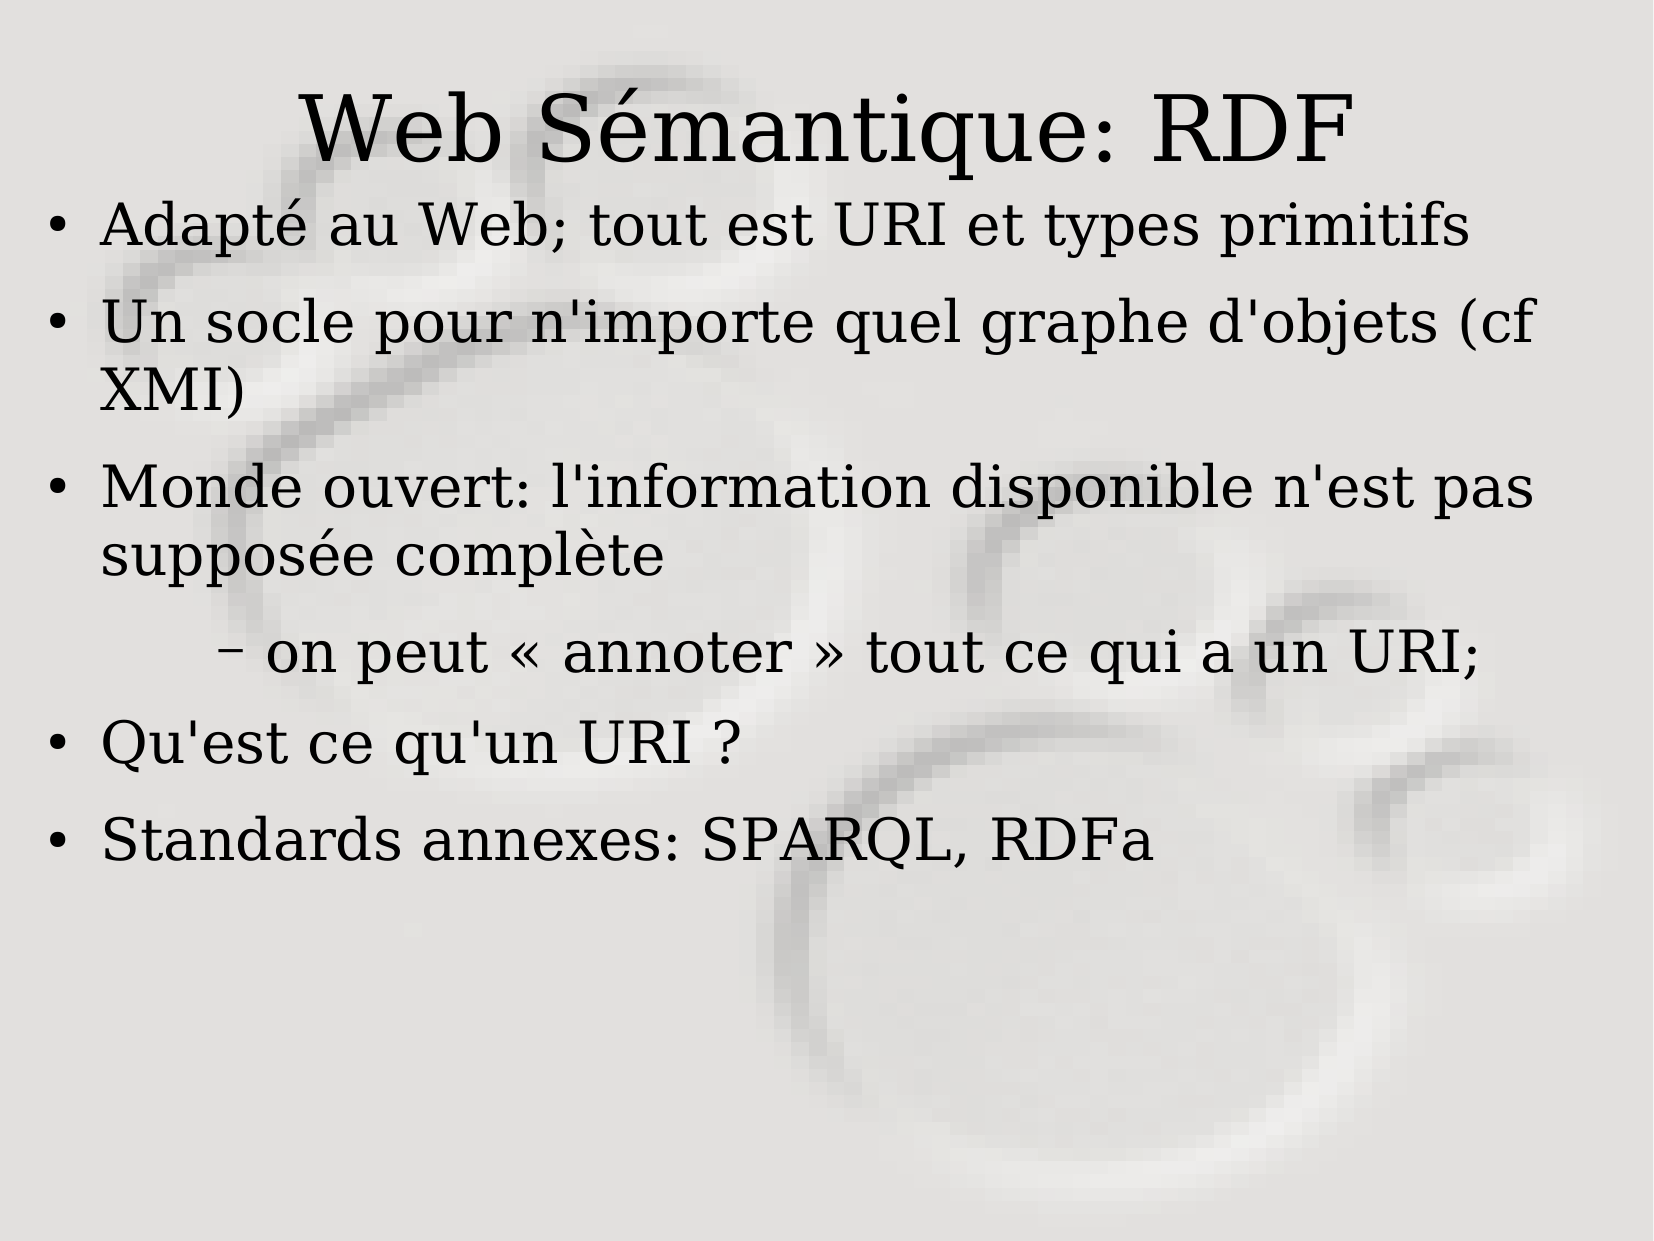

# Web Sémantique: RDF
Adapté au Web; tout est URI et types primitifs
Un socle pour n'importe quel graphe d'objets (cf XMI)
Monde ouvert: l'information disponible n'est pas supposée complète
on peut « annoter » tout ce qui a un URI;
Qu'est ce qu'un URI ?
Standards annexes: SPARQL, RDFa